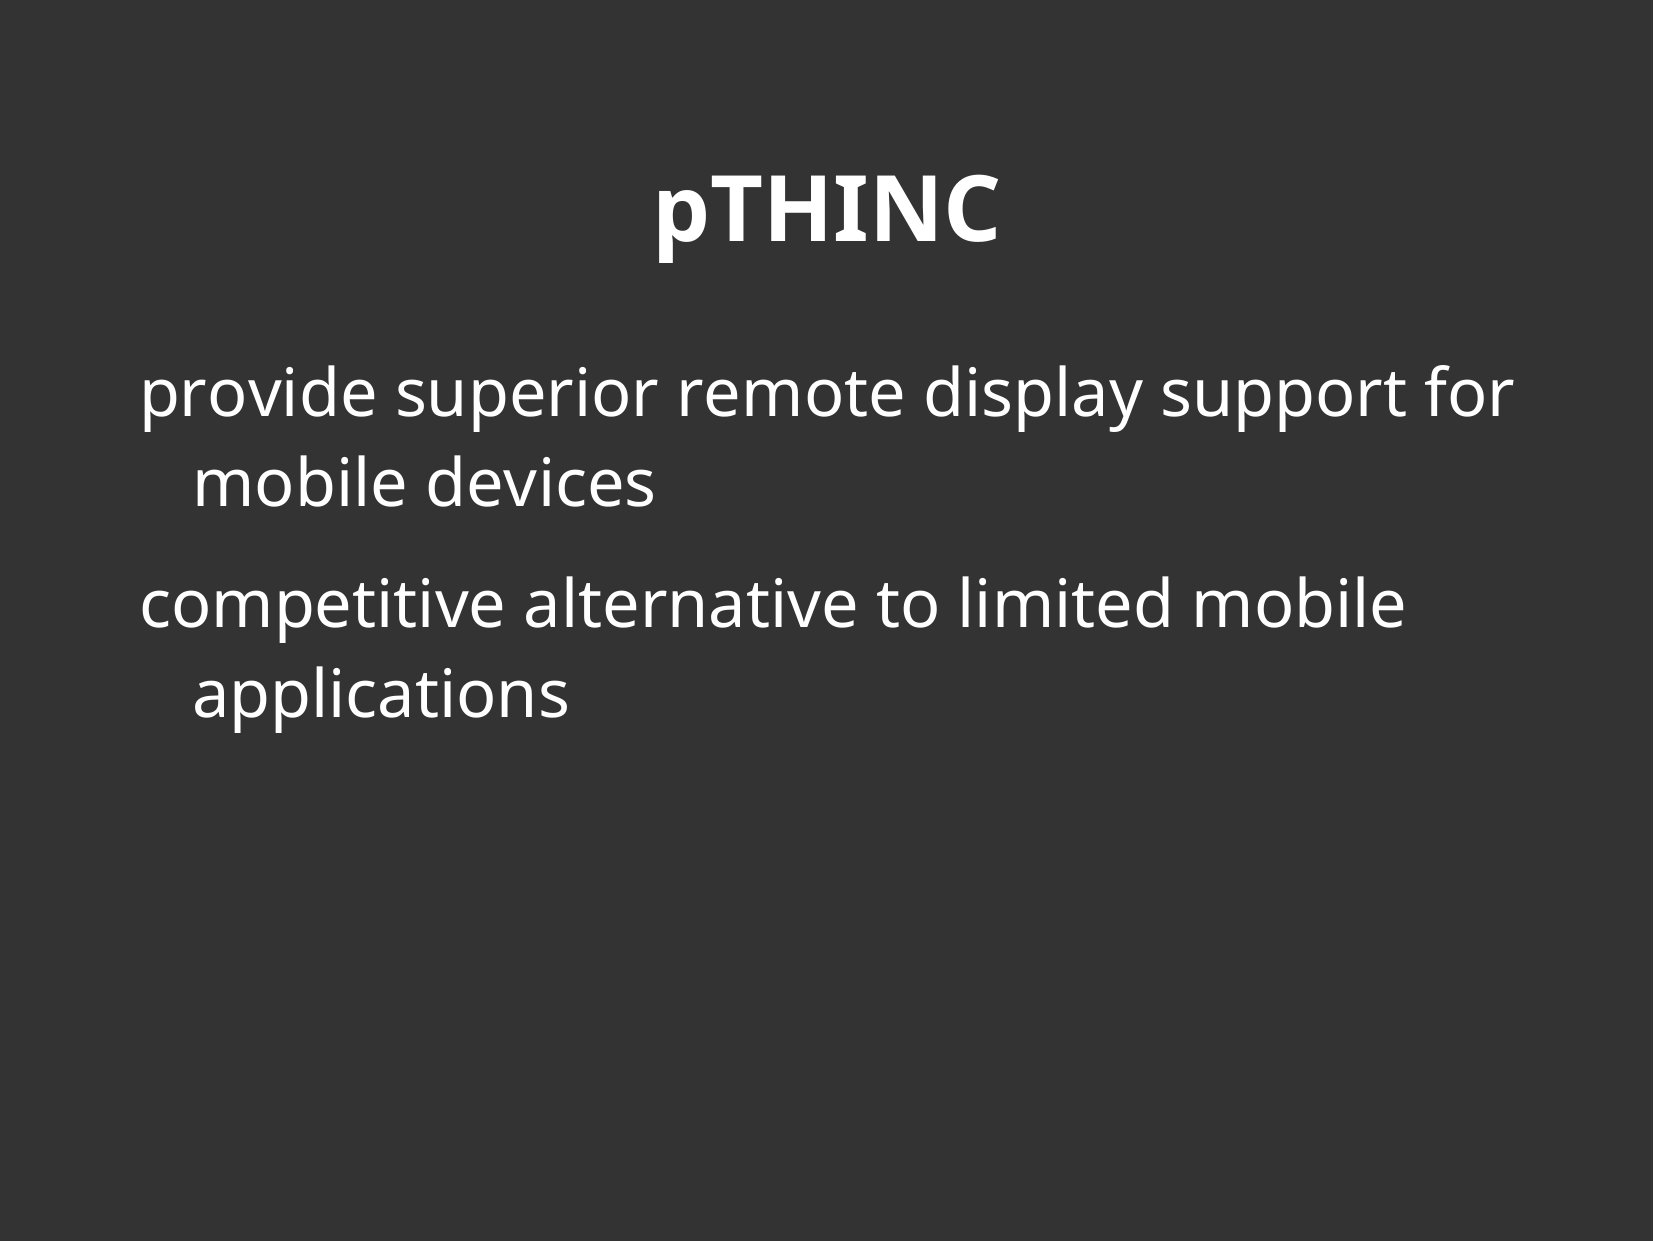

# pTHINC
provide superior remote display support for mobile devices
competitive alternative to limited mobile applications